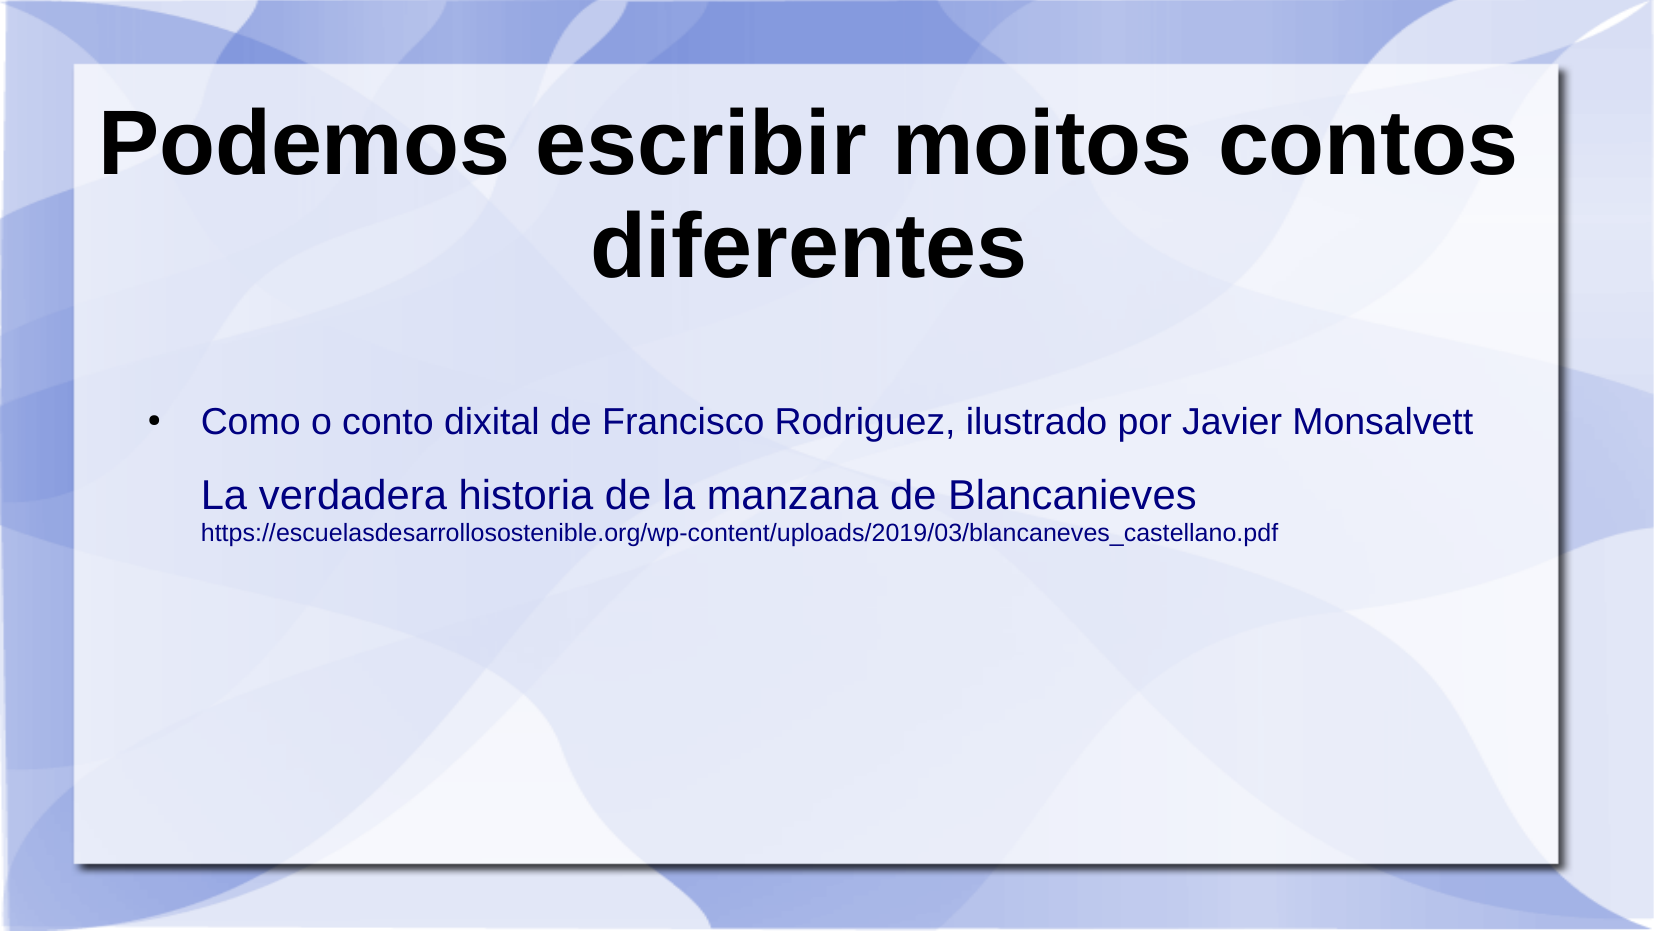

# Podemos escribir moitos contos diferentes
Como o conto dixital de Francisco Rodriguez, ilustrado por Javier Monsalvett
La verdadera historia de la manzana de Blancanieveshttps://escuelasdesarrollosostenible.org/wp-content/uploads/2019/03/blancaneves_castellano.pdf